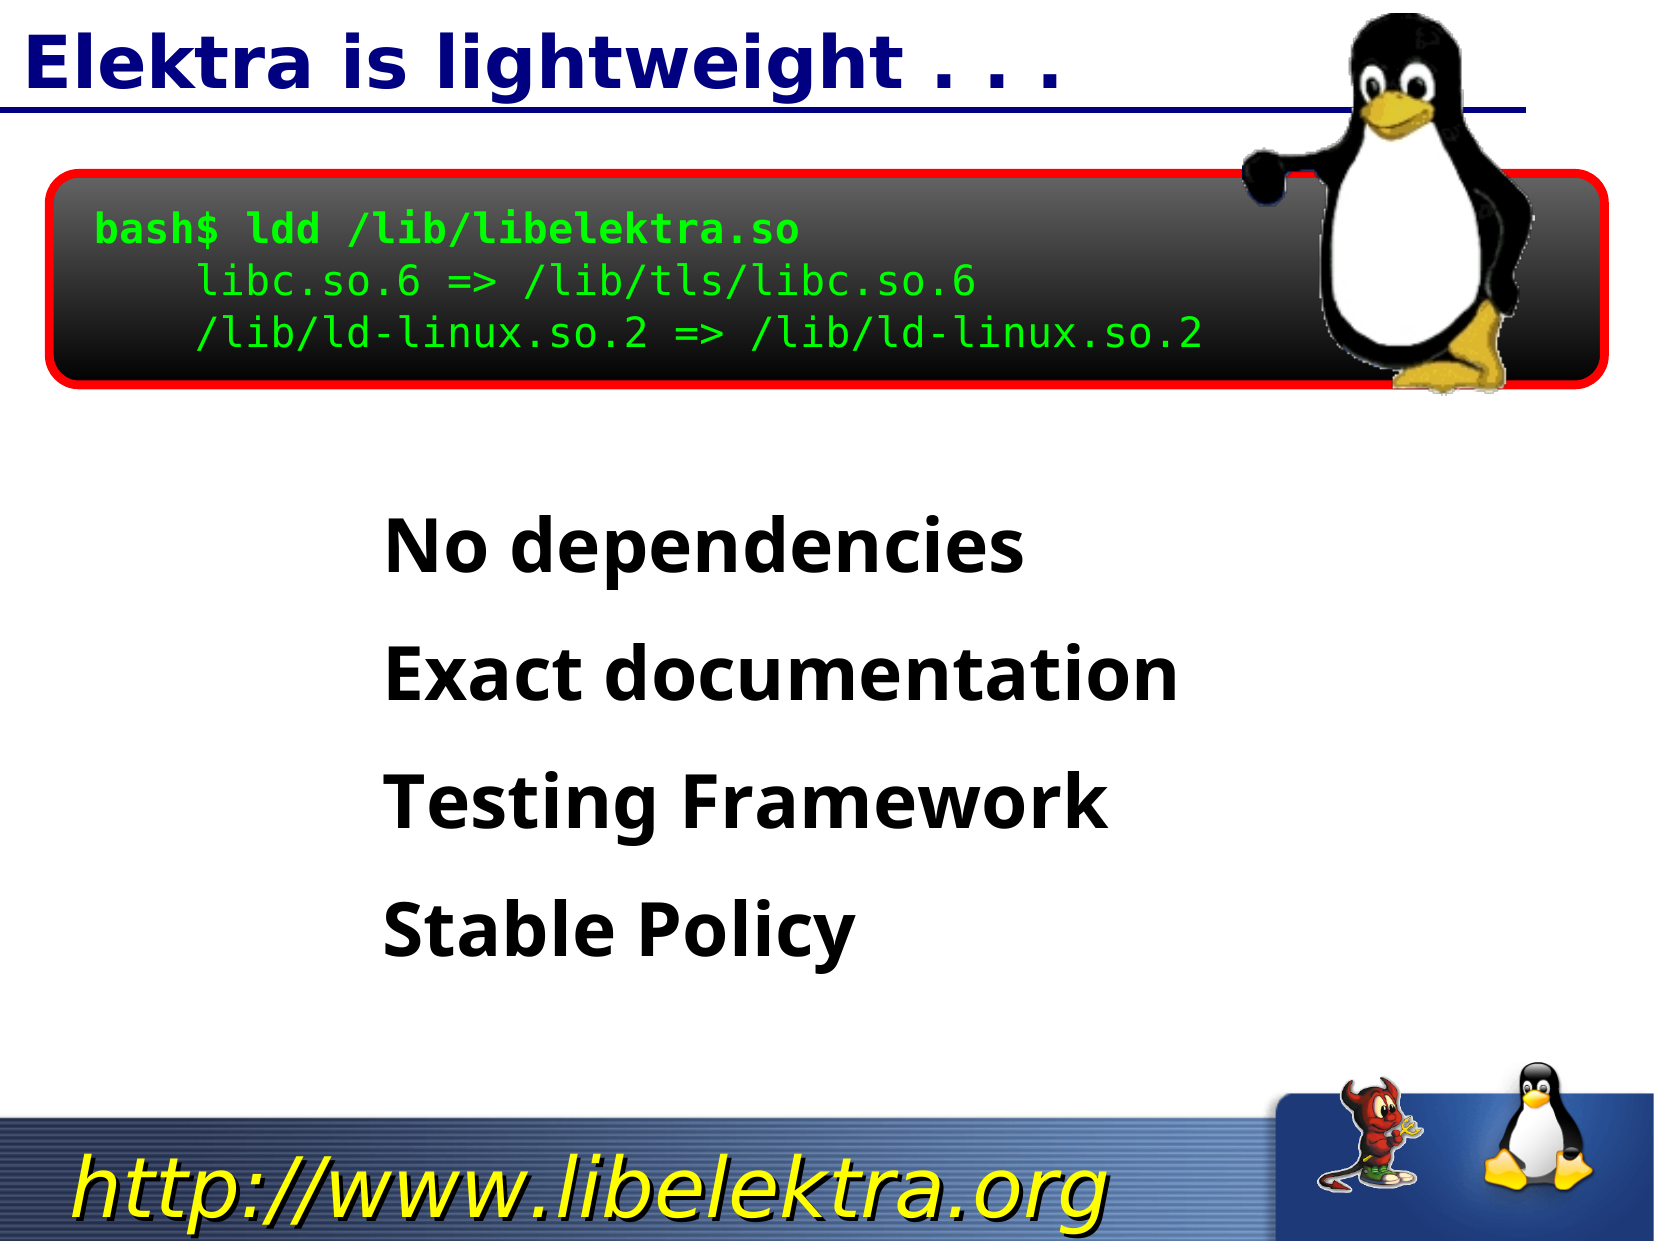

Elektra is lightweight . . .
bash$ ldd /lib/libelektra.so
 libc.so.6 => /lib/tls/libc.so.6
 /lib/ld-linux.so.2 => /lib/ld-linux.so.2
# No dependencies
Exact documentation
Testing Framework
Stable Policy